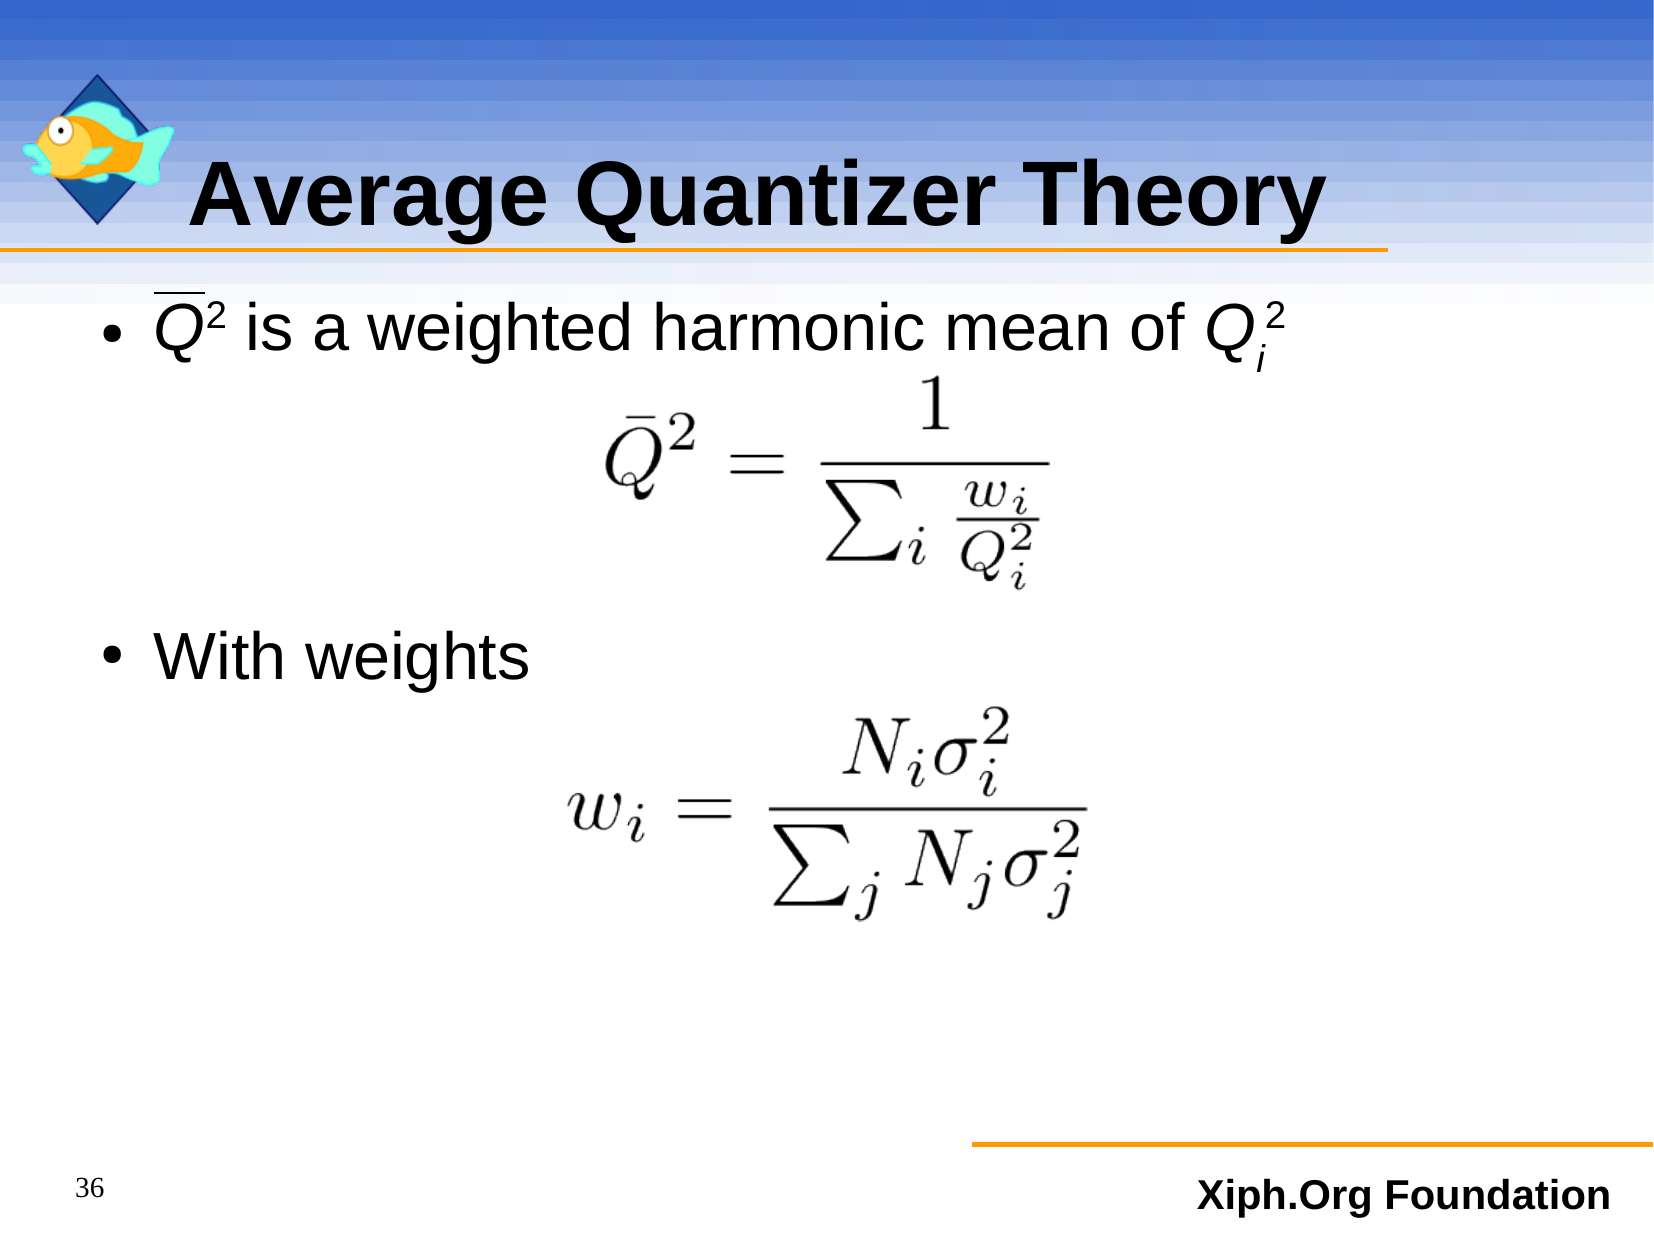

# Average Quantizer Theory
Q2 is a weighted harmonic mean of Qi2
With weights
36